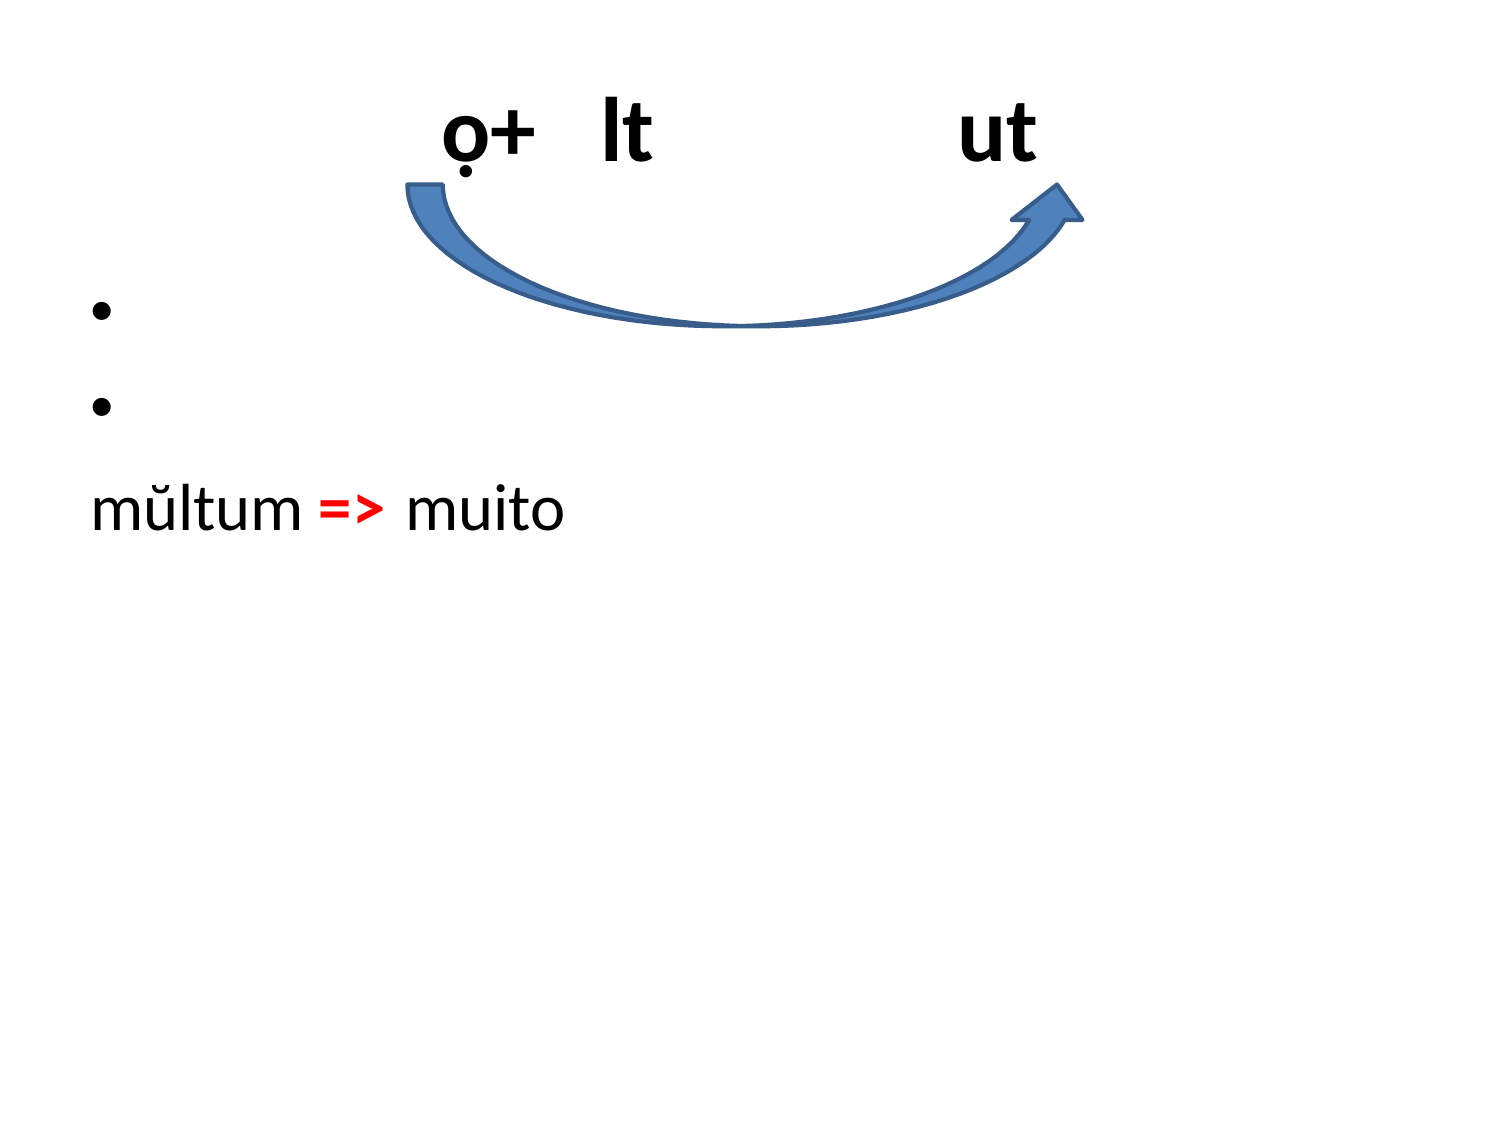

# ọ+	lt	 	 ut
mŭltum =>	 muito